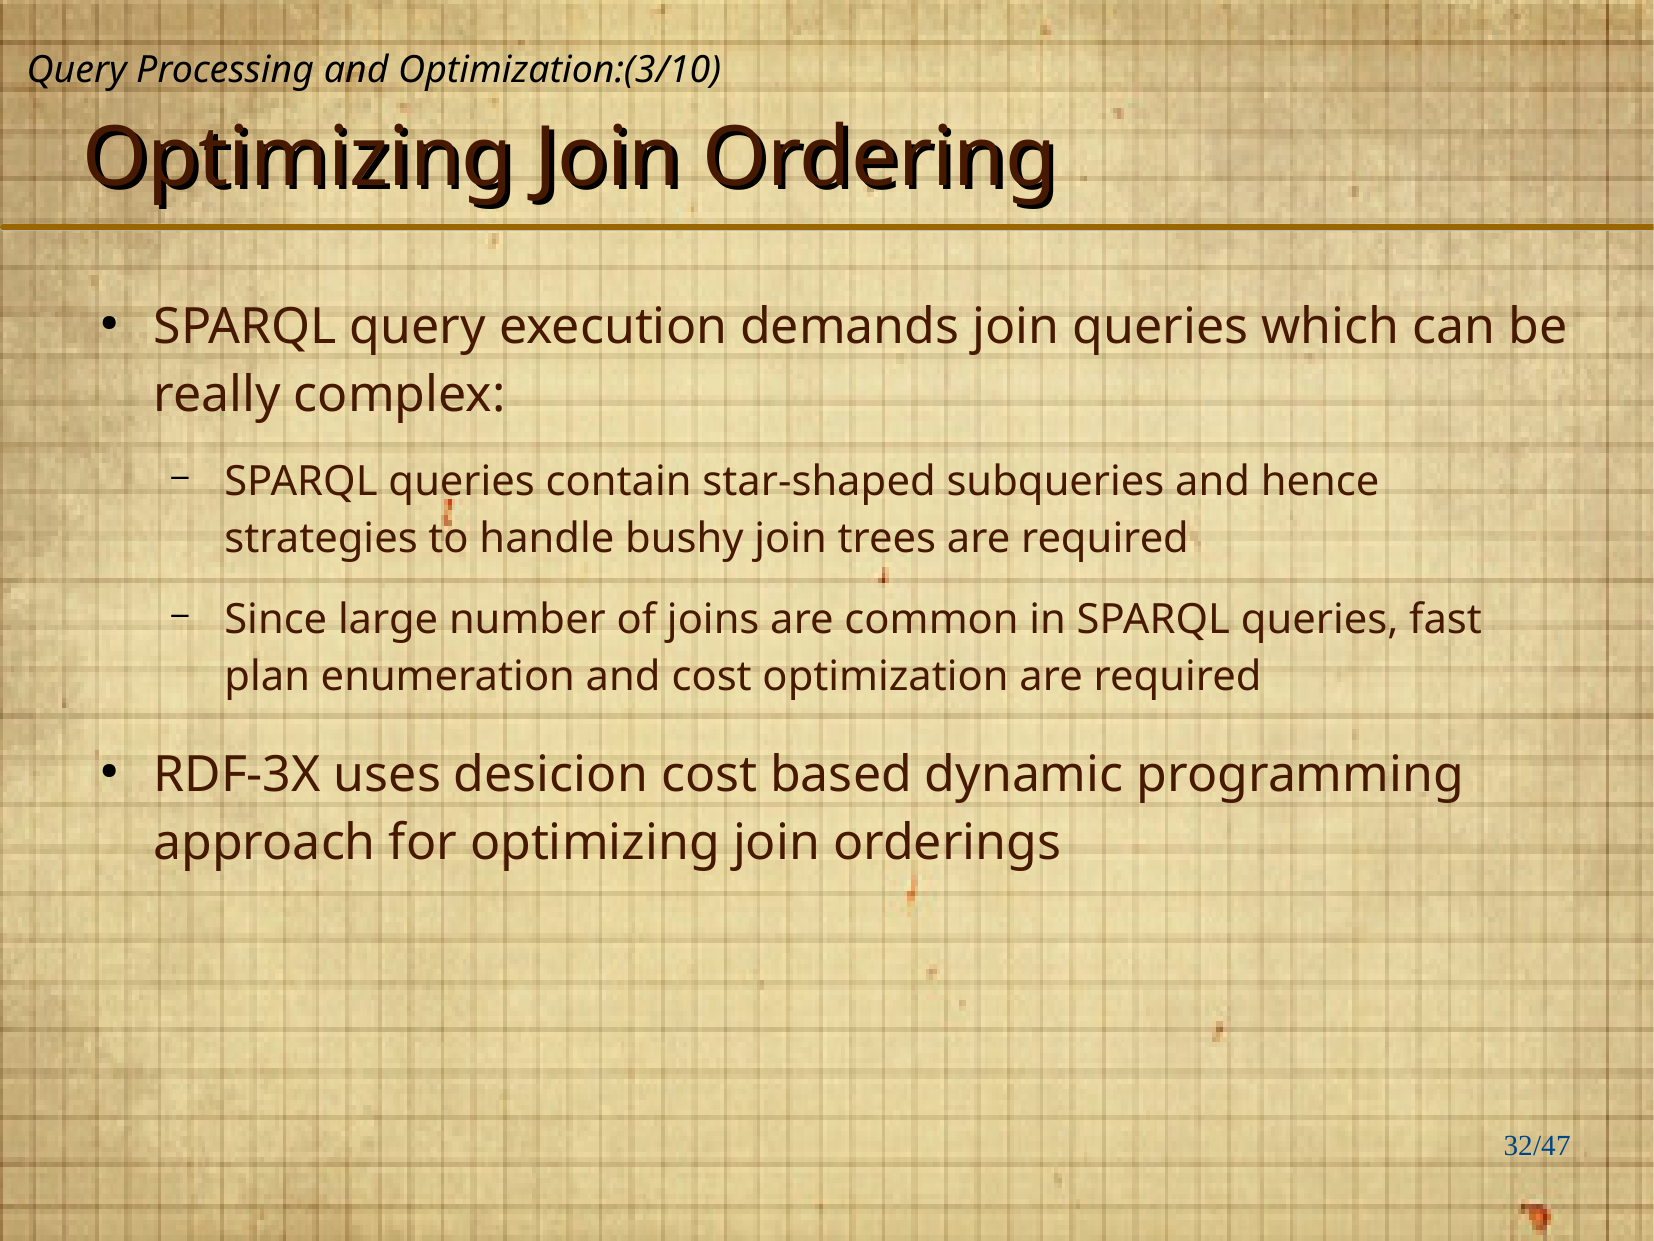

Query Processing and Optimization:(3/10)
# Optimizing Join Ordering
SPARQL query execution demands join queries which can be really complex:
SPARQL queries contain star-shaped subqueries and hence strategies to handle bushy join trees are required
Since large number of joins are common in SPARQL queries, fast plan enumeration and cost optimization are required
RDF-3X uses desicion cost based dynamic programming approach for optimizing join orderings
32